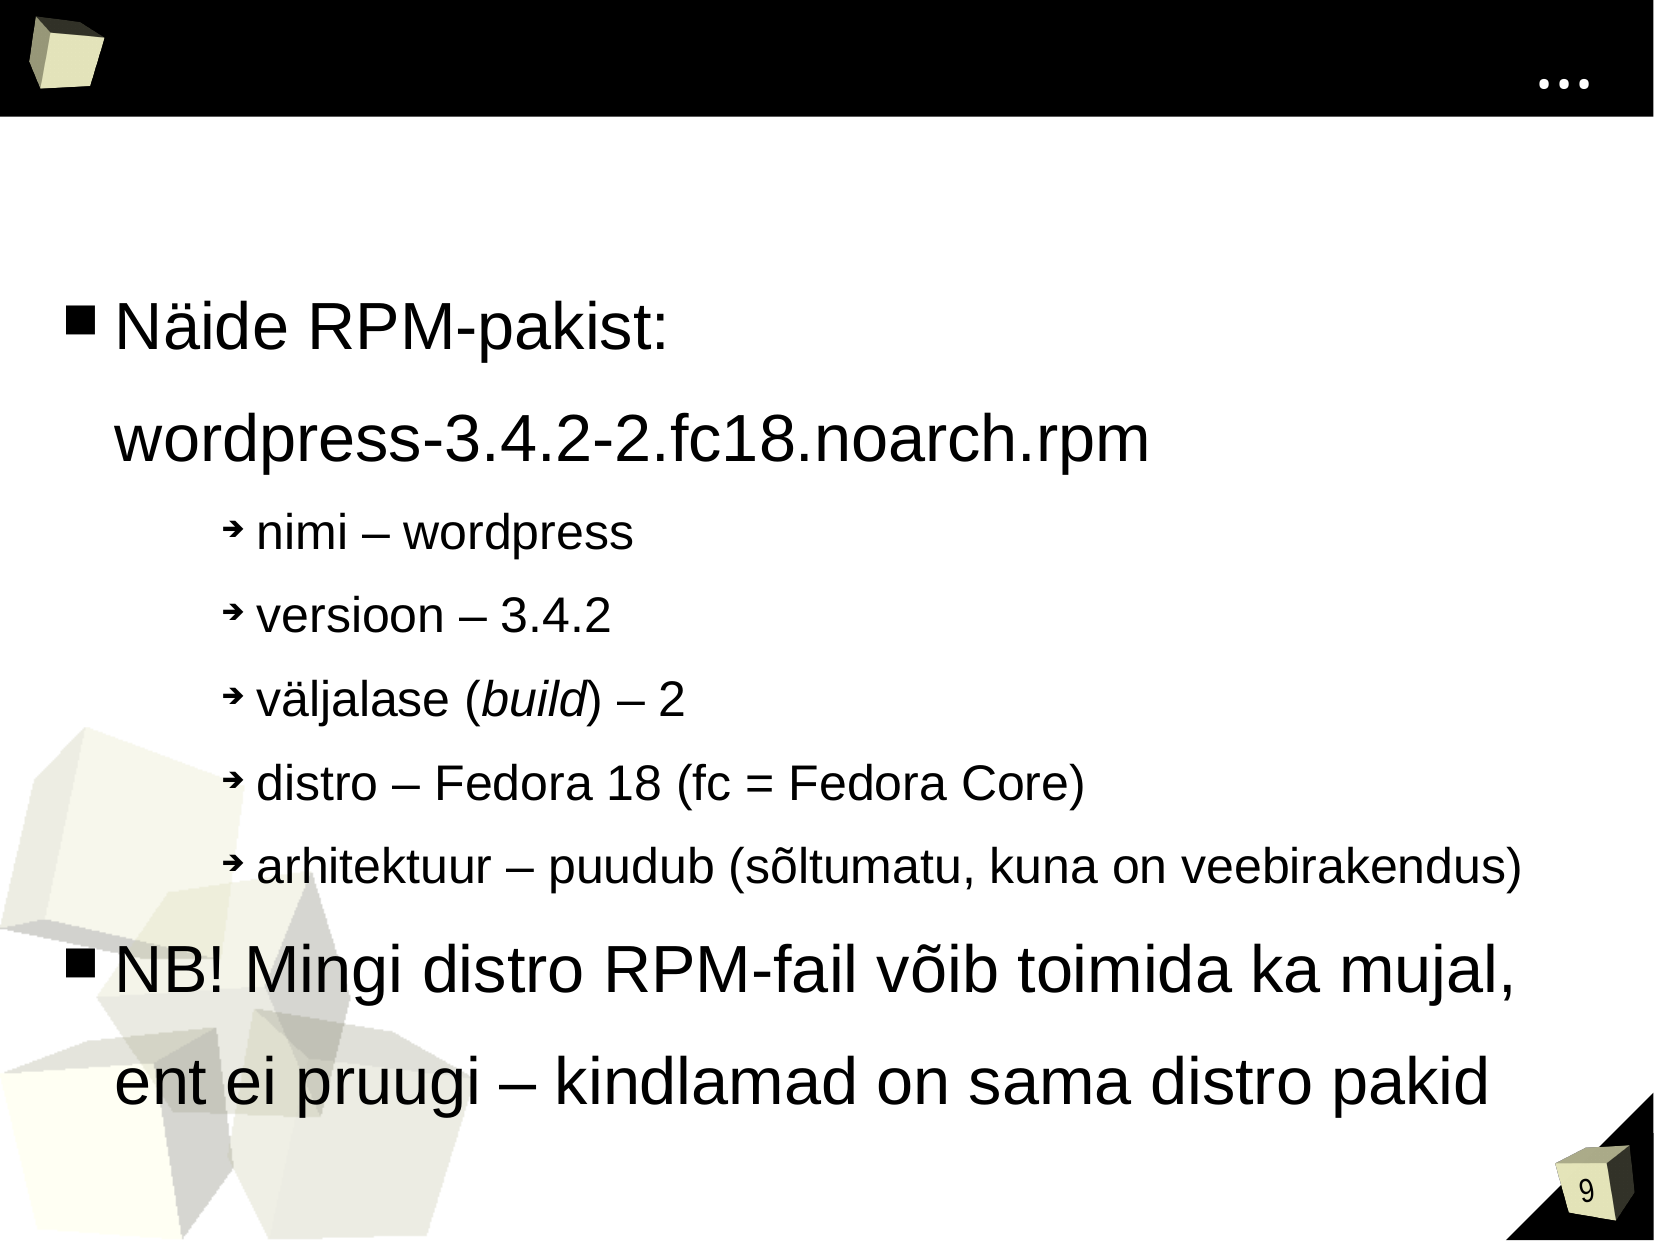

# ...
Näide RPM-pakist:
wordpress-3.4.2-2.fc18.noarch.rpm
nimi – wordpress
versioon – 3.4.2
väljalase (build) – 2
distro – Fedora 18 (fc = Fedora Core)
arhitektuur – puudub (sõltumatu, kuna on veebirakendus)
NB! Mingi distro RPM-fail võib toimida ka mujal, ent ei pruugi – kindlamad on sama distro pakid